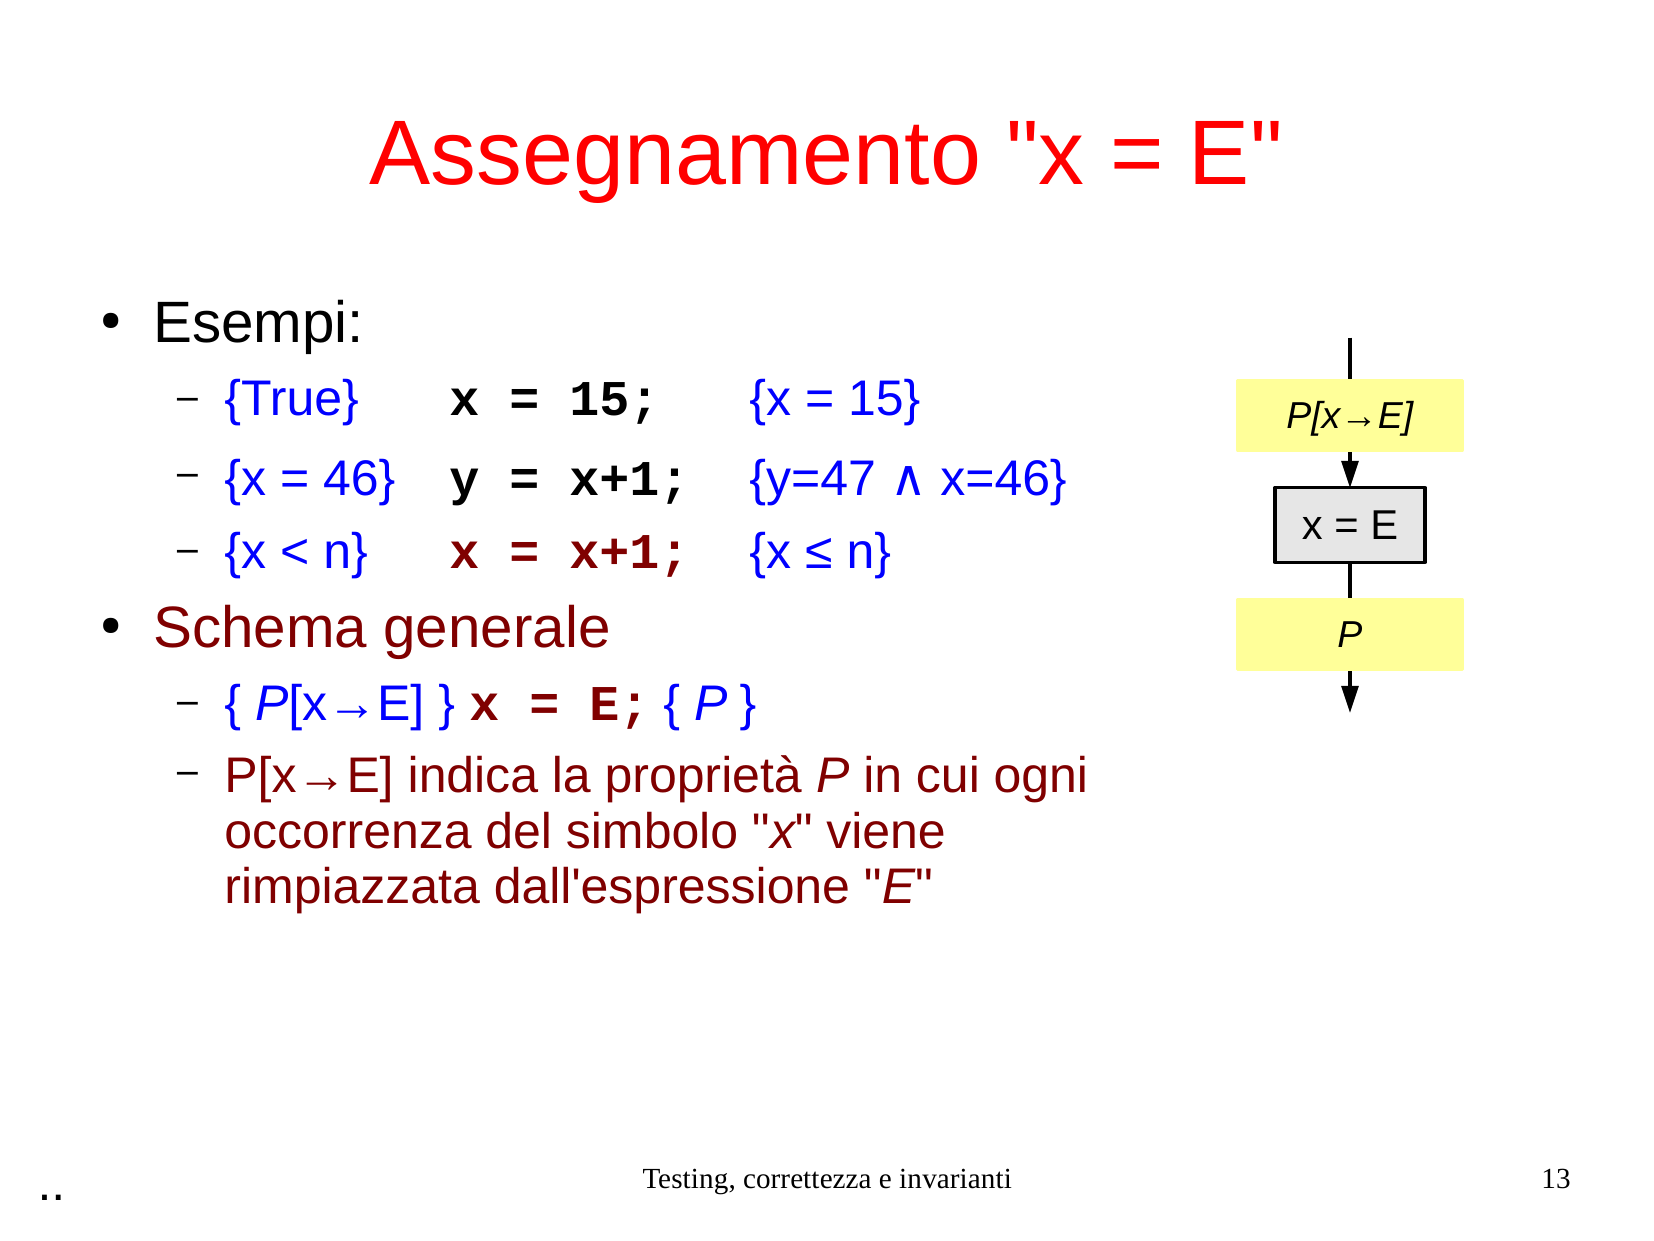

# Assegnamento "x = E"
Esempi:
{True} 		x = 15; 		{x = 15}
{x = 46} 	y = x+1; 	{y=47 ∧ x=46}
{x < n} 	x = x+1; 	{x ≤ n}
Schema generale
{ P[x→E] } x = E; { P }
P[x→E] indica la proprietà P in cui ogni occorrenza del simbolo "x" viene rimpiazzata dall'espressione "E"
P[x→E]
x = E
P
..
Testing, correttezza e invarianti
13